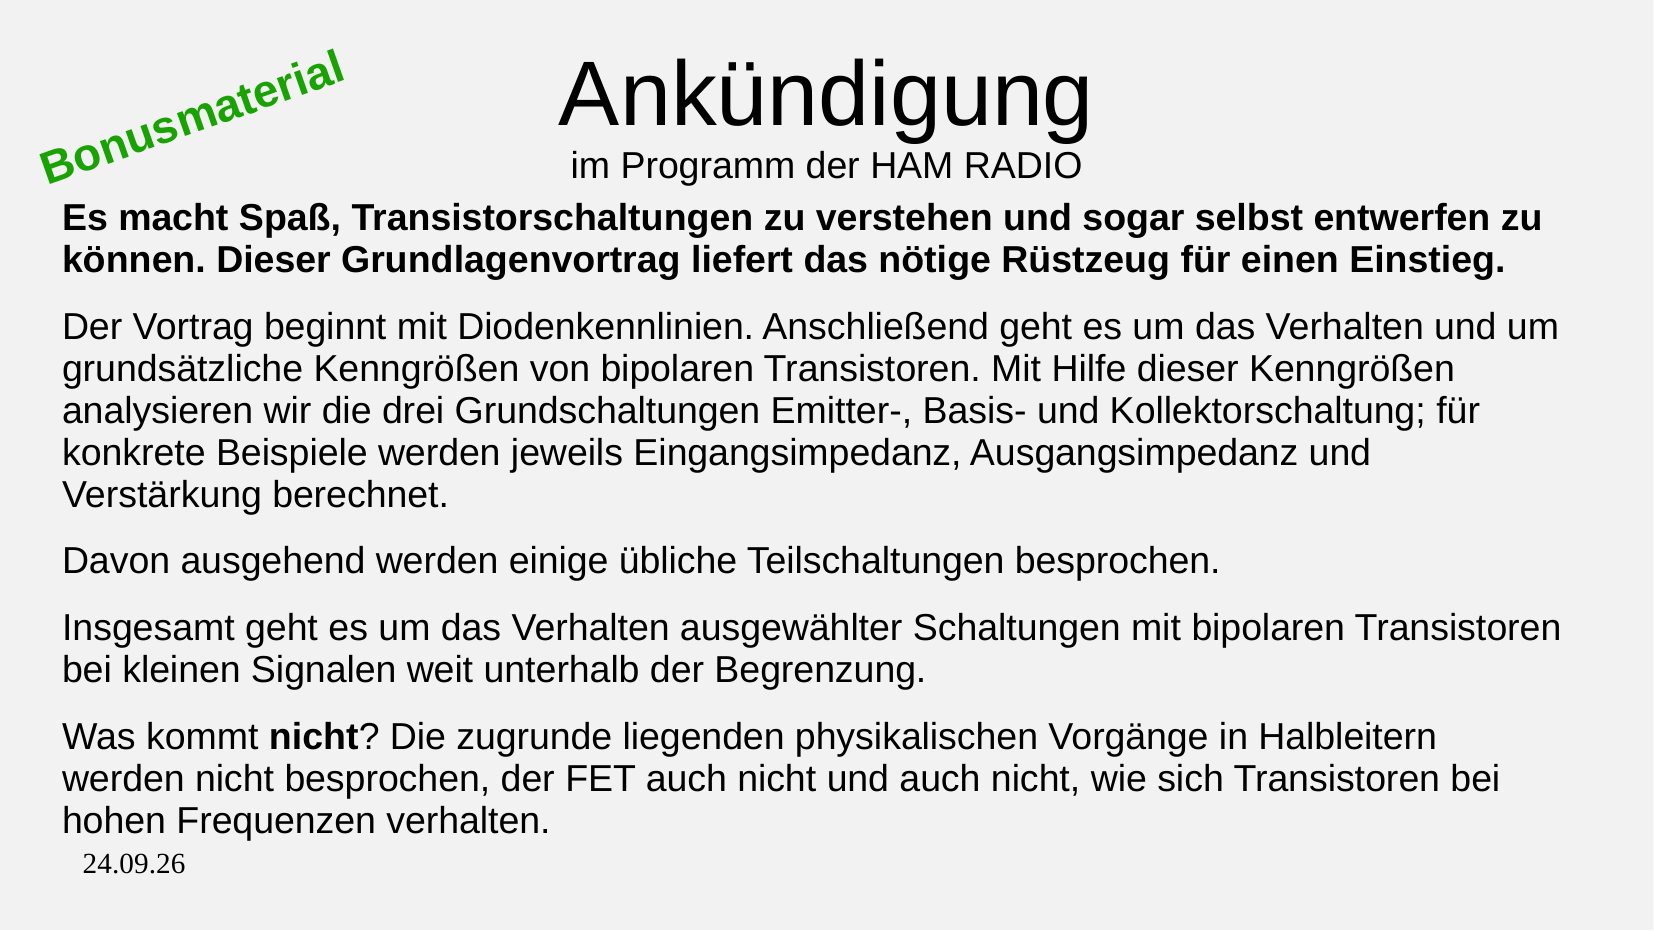

# Ankündigung im Programm der HAM RADIO
Es macht Spaß, Transistorschaltungen zu verstehen und sogar selbst entwerfen zu können. Dieser Grundlagenvortrag liefert das nötige Rüstzeug für einen Einstieg.
Der Vortrag beginnt mit Diodenkennlinien. Anschließend geht es um das Verhalten und um grundsätzliche Kenngrößen von bipolaren Transistoren. Mit Hilfe dieser Kenngrößen analysieren wir die drei Grundschaltungen Emitter-, Basis- und Kollektorschaltung; für konkrete Beispiele werden jeweils Eingangsimpedanz, Ausgangsimpedanz und Verstärkung berechnet.
Davon ausgehend werden einige übliche Teilschaltungen besprochen.
Insgesamt geht es um das Verhalten ausgewählter Schaltungen mit bipolaren Transistoren bei kleinen Signalen weit unterhalb der Begrenzung.
Was kommt nicht? Die zugrunde liegenden physikalischen Vorgänge in Halbleitern werden nicht besprochen, der FET auch nicht und auch nicht, wie sich Transistoren bei hohen Frequenzen verhalten.